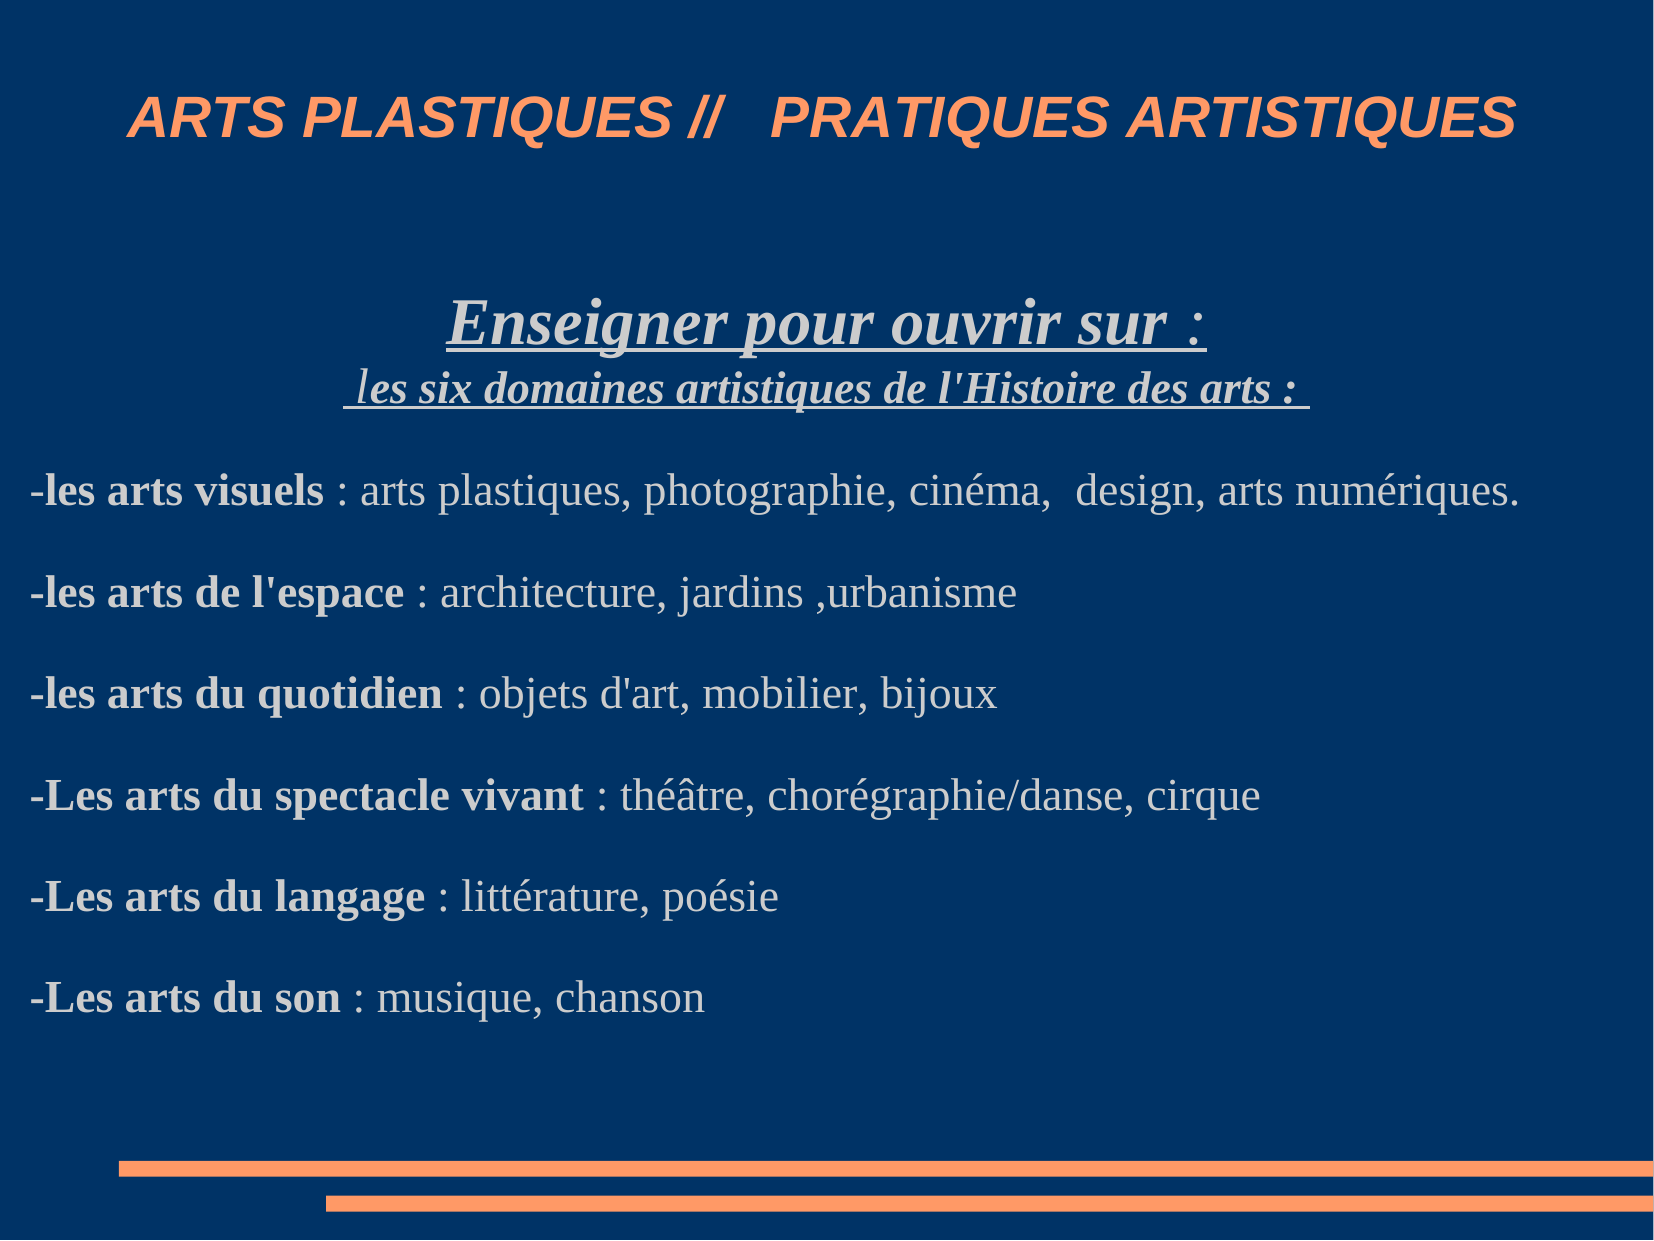

# ARTS PLASTIQUES // PRATIQUES ARTISTIQUES
Enseigner pour ouvrir sur :
 les six domaines artistiques de l'Histoire des arts :
-les arts visuels : arts plastiques, photographie, cinéma, design, arts numériques.
-les arts de l'espace : architecture, jardins ,urbanisme
-les arts du quotidien : objets d'art, mobilier, bijoux
-Les arts du spectacle vivant : théâtre, chorégraphie/danse, cirque
-Les arts du langage : littérature, poésie
-Les arts du son : musique, chanson